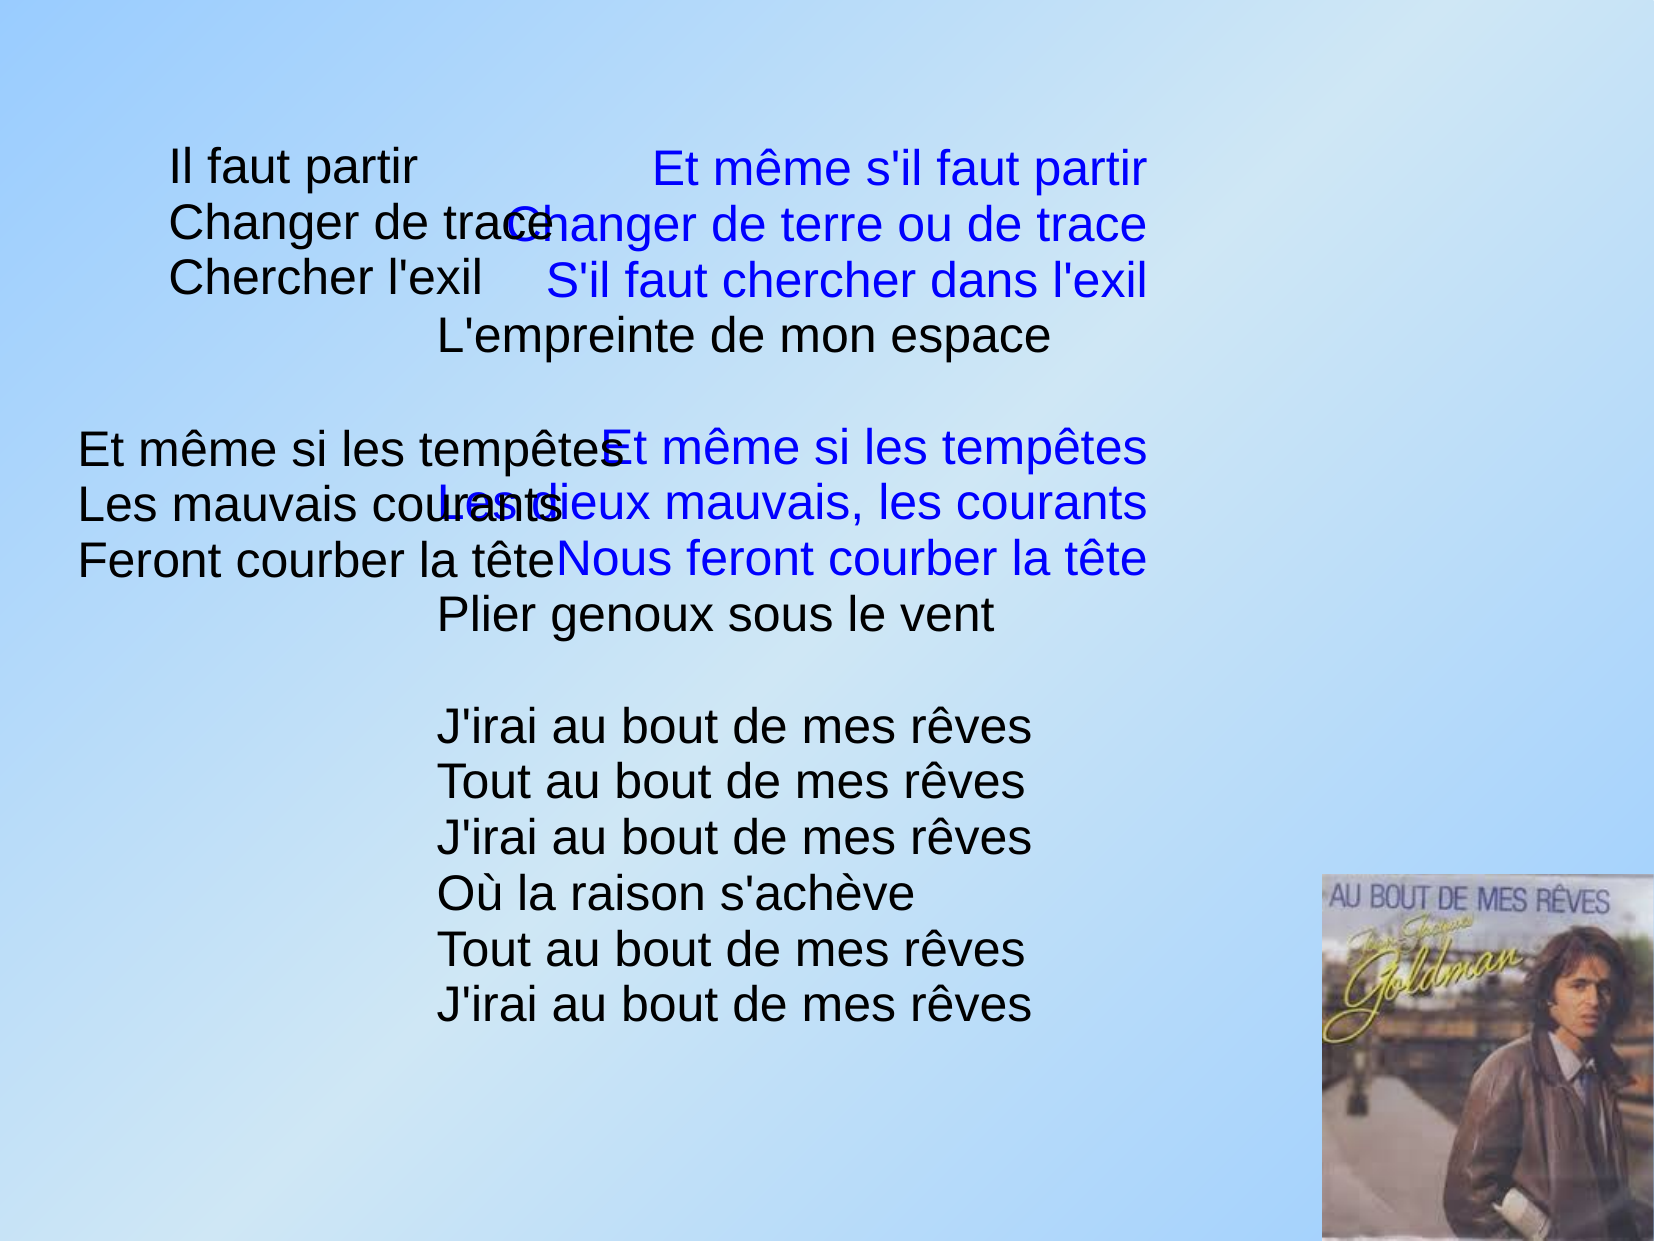

Il faut partir
Changer de trace
Chercher l'exil
Et même s'il faut partir
Changer de terre ou de trace
S'il faut chercher dans l'exil
L'empreinte de mon espace
Et même si les tempêtes
Les dieux mauvais, les courants
Nous feront courber la tête
Plier genoux sous le vent
J'irai au bout de mes rêves
Tout au bout de mes rêves
J'irai au bout de mes rêves
Où la raison s'achève
Tout au bout de mes rêves
J'irai au bout de mes rêves
Et même si les tempêtes
Les mauvais courants
Feront courber la tête